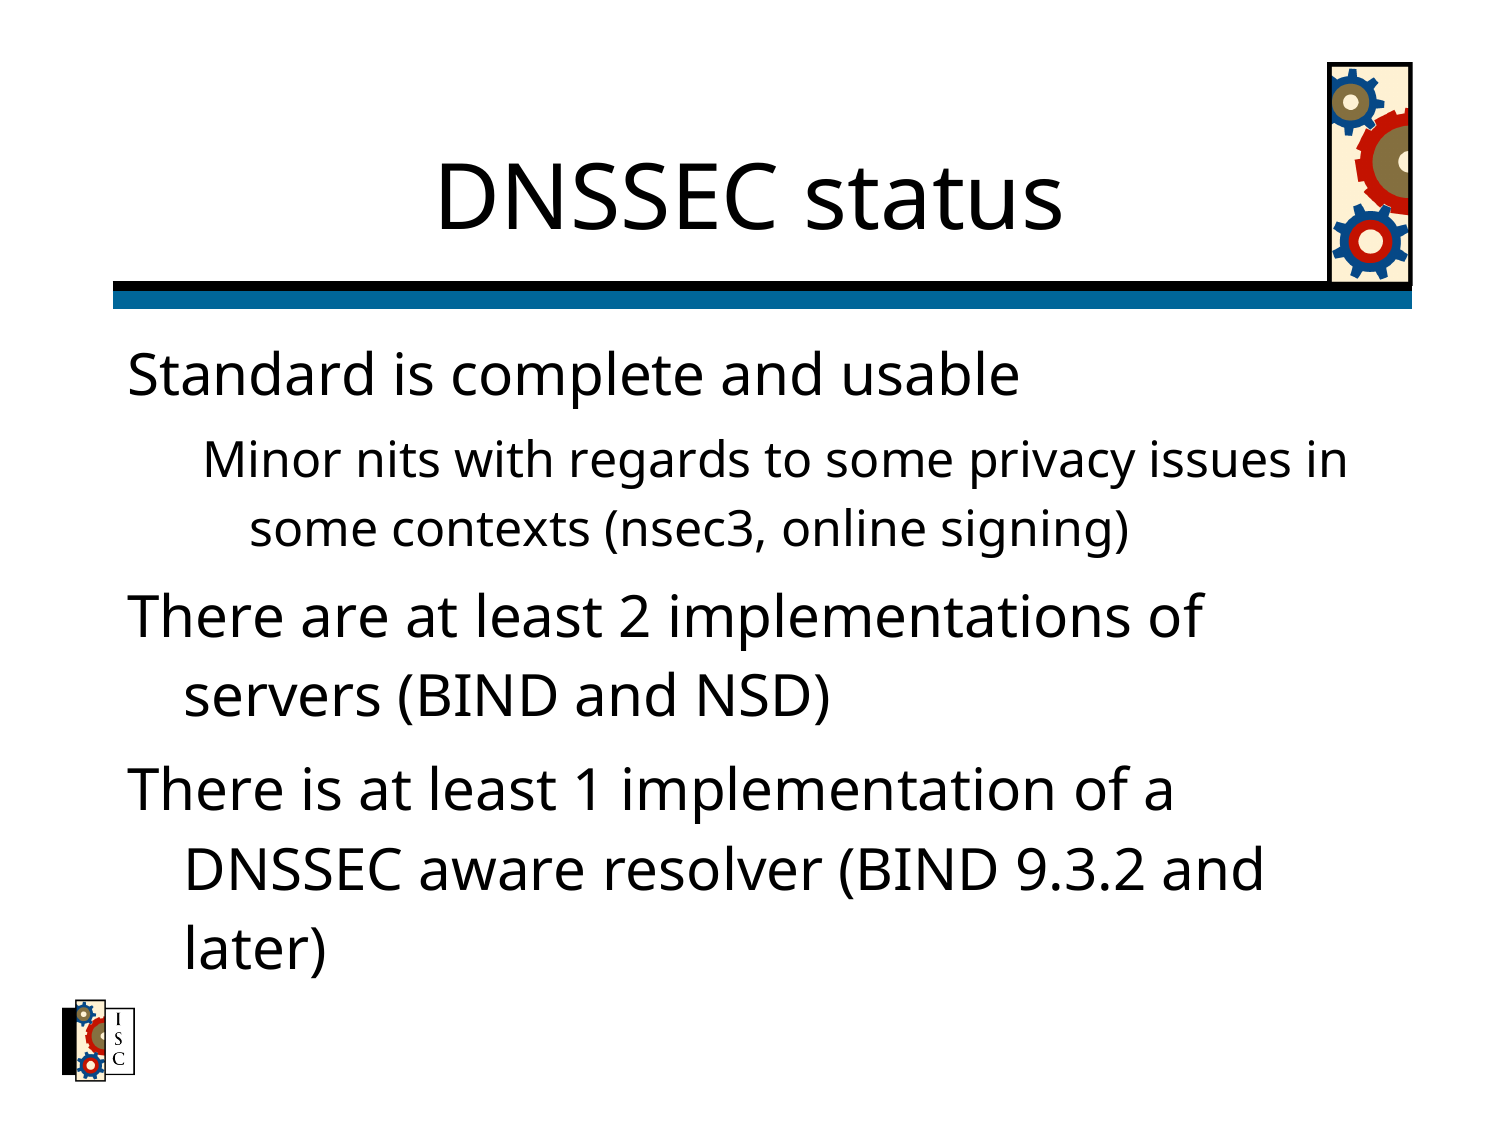

# DNSSEC status
Standard is complete and usable
Minor nits with regards to some privacy issues in some contexts (nsec3, online signing)
There are at least 2 implementations of servers (BIND and NSD)
There is at least 1 implementation of a DNSSEC aware resolver (BIND 9.3.2 and later)